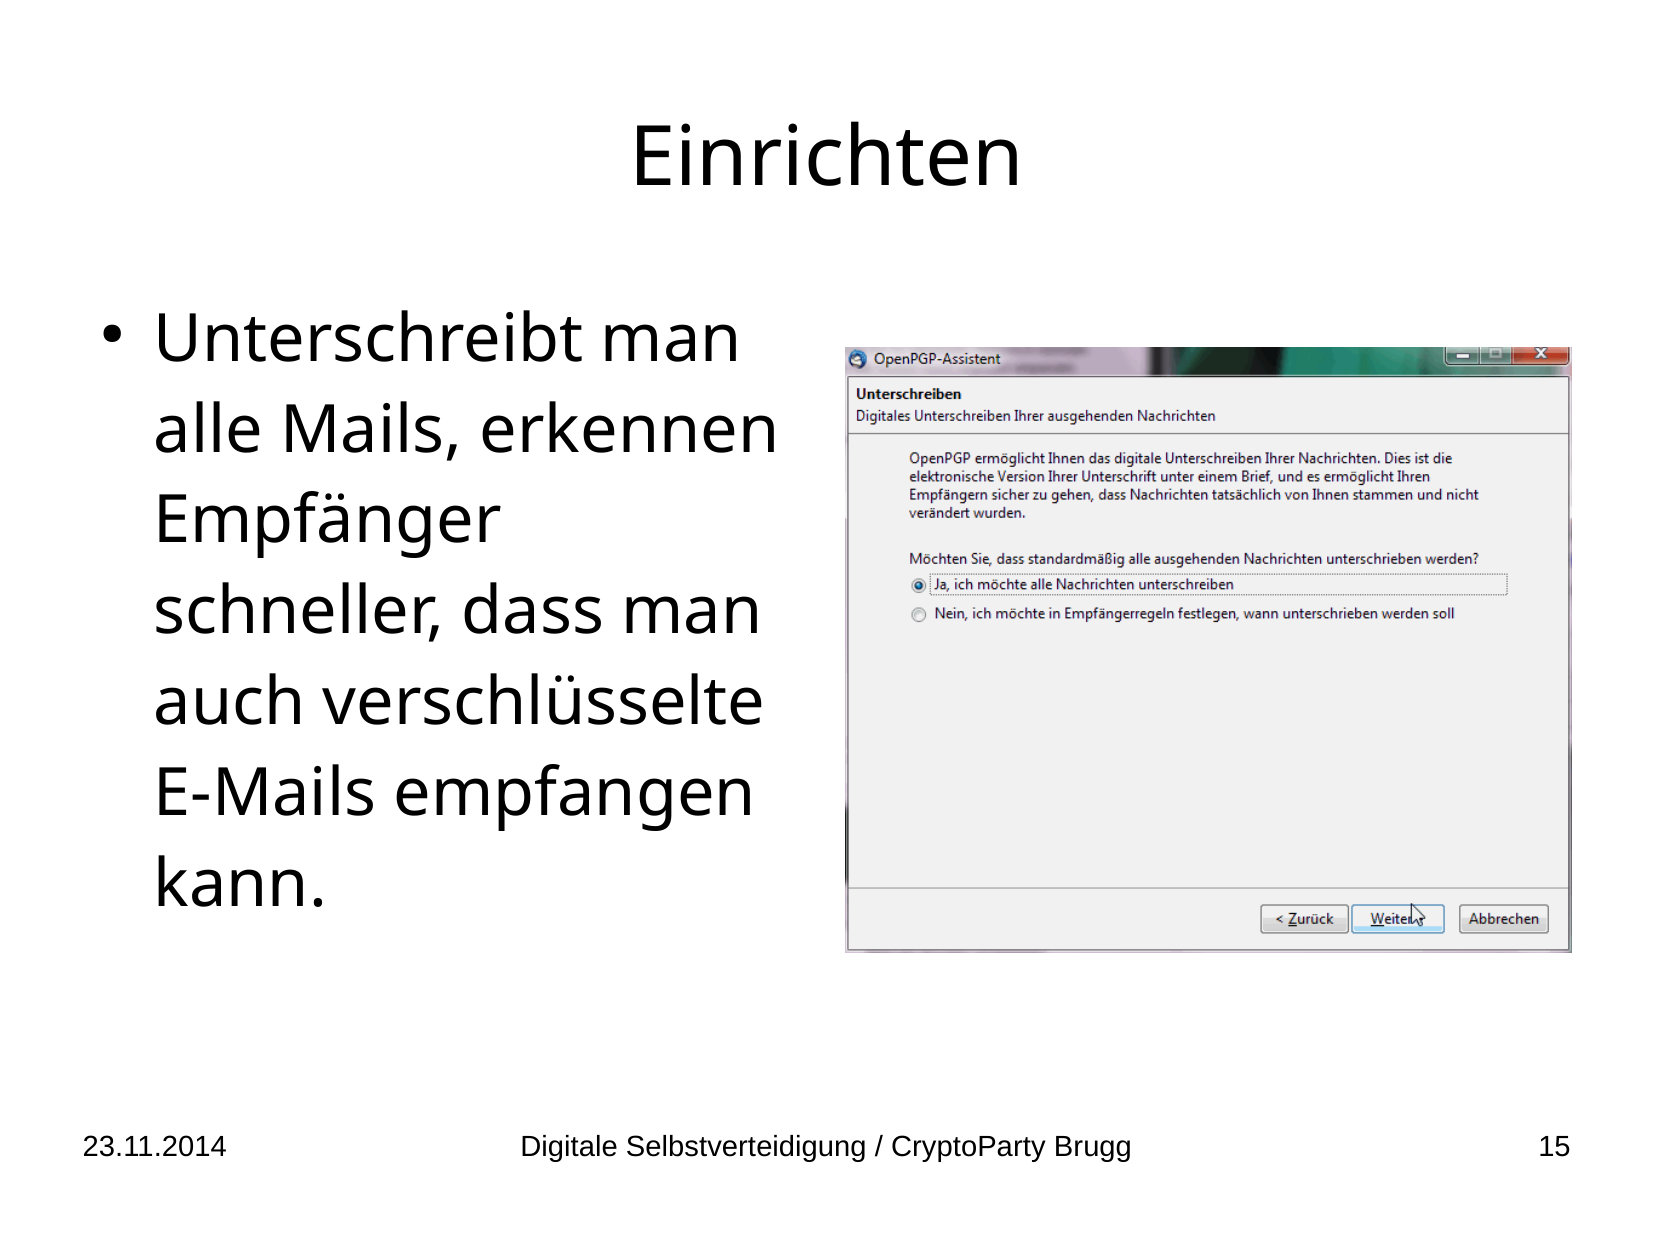

# Einrichten
Unterschreibt man alle Mails, erkennen Empfänger schneller, dass man auch verschlüsselte E-Mails empfangen kann.
23.11.2014
Digitale Selbstverteidigung / CryptoParty Brugg
15